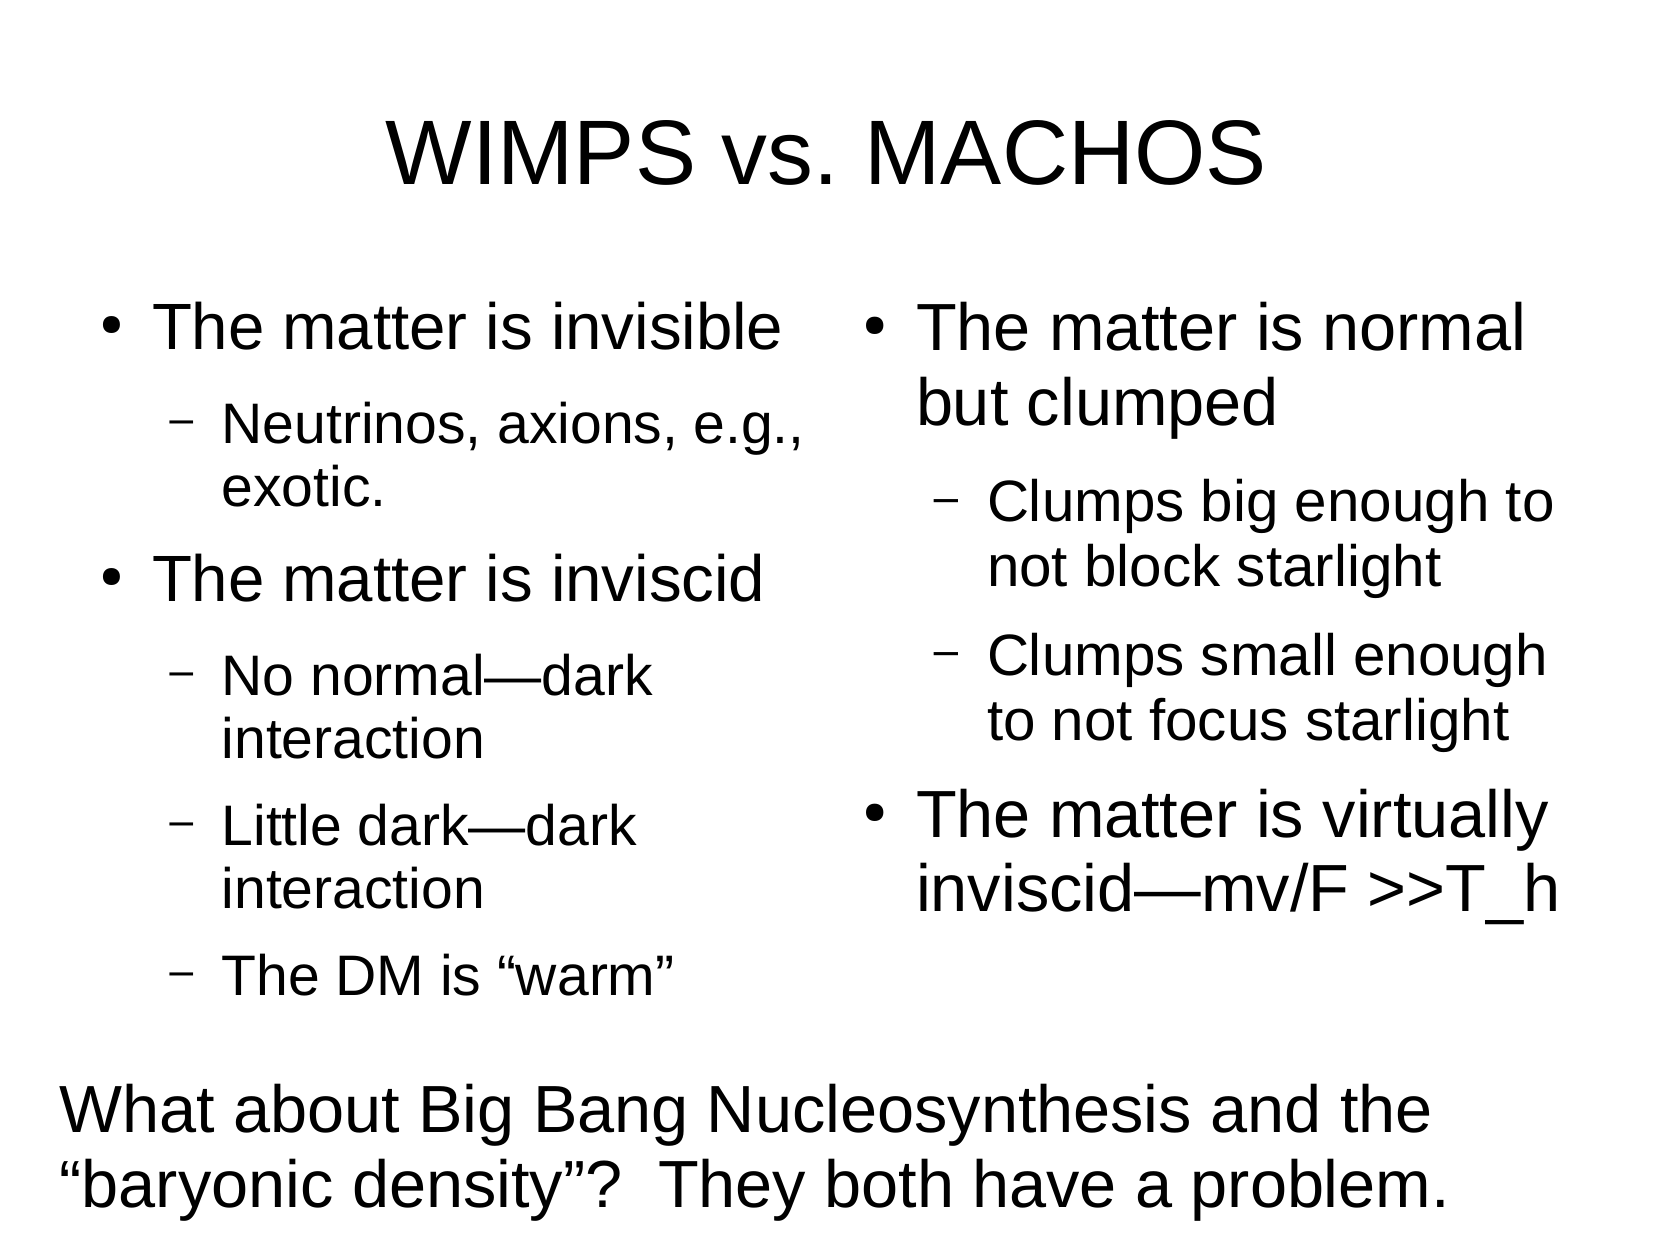

# WIMPS vs. MACHOS
The matter is invisible
Neutrinos, axions, e.g., exotic.
The matter is inviscid
No normal—dark interaction
Little dark—dark interaction
The DM is “warm”
The matter is normal but clumped
Clumps big enough to not block starlight
Clumps small enough to not focus starlight
The matter is virtually inviscid—mv/F >>T_h
What about Big Bang Nucleosynthesis and the “baryonic density”? They both have a problem.